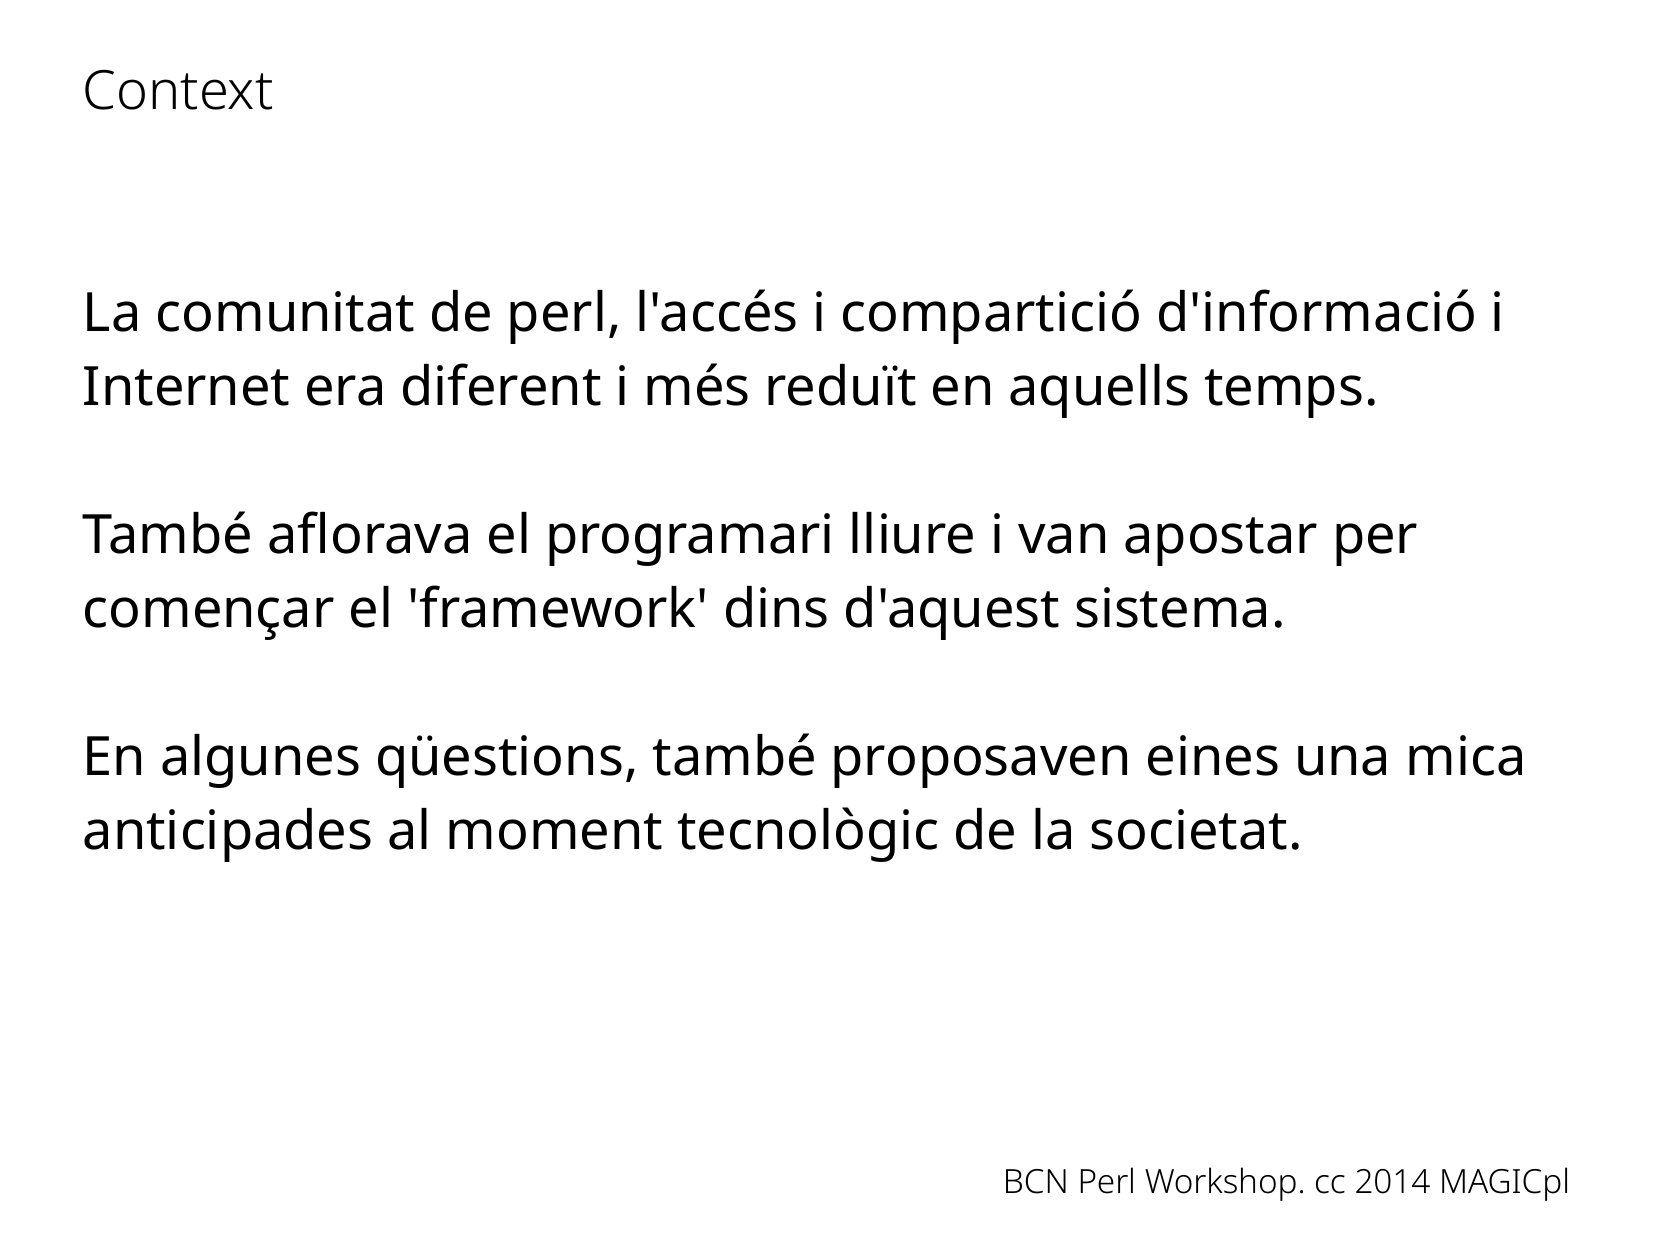

Context
La comunitat de perl, l'accés i compartició d'informació i Internet era diferent i més reduït en aquells temps.
També aflorava el programari lliure i van apostar per començar el 'framework' dins d'aquest sistema.
En algunes qüestions, també proposaven eines una mica anticipades al moment tecnològic de la societat.
# BCN Perl Workshop. cc 2014 MAGICpl